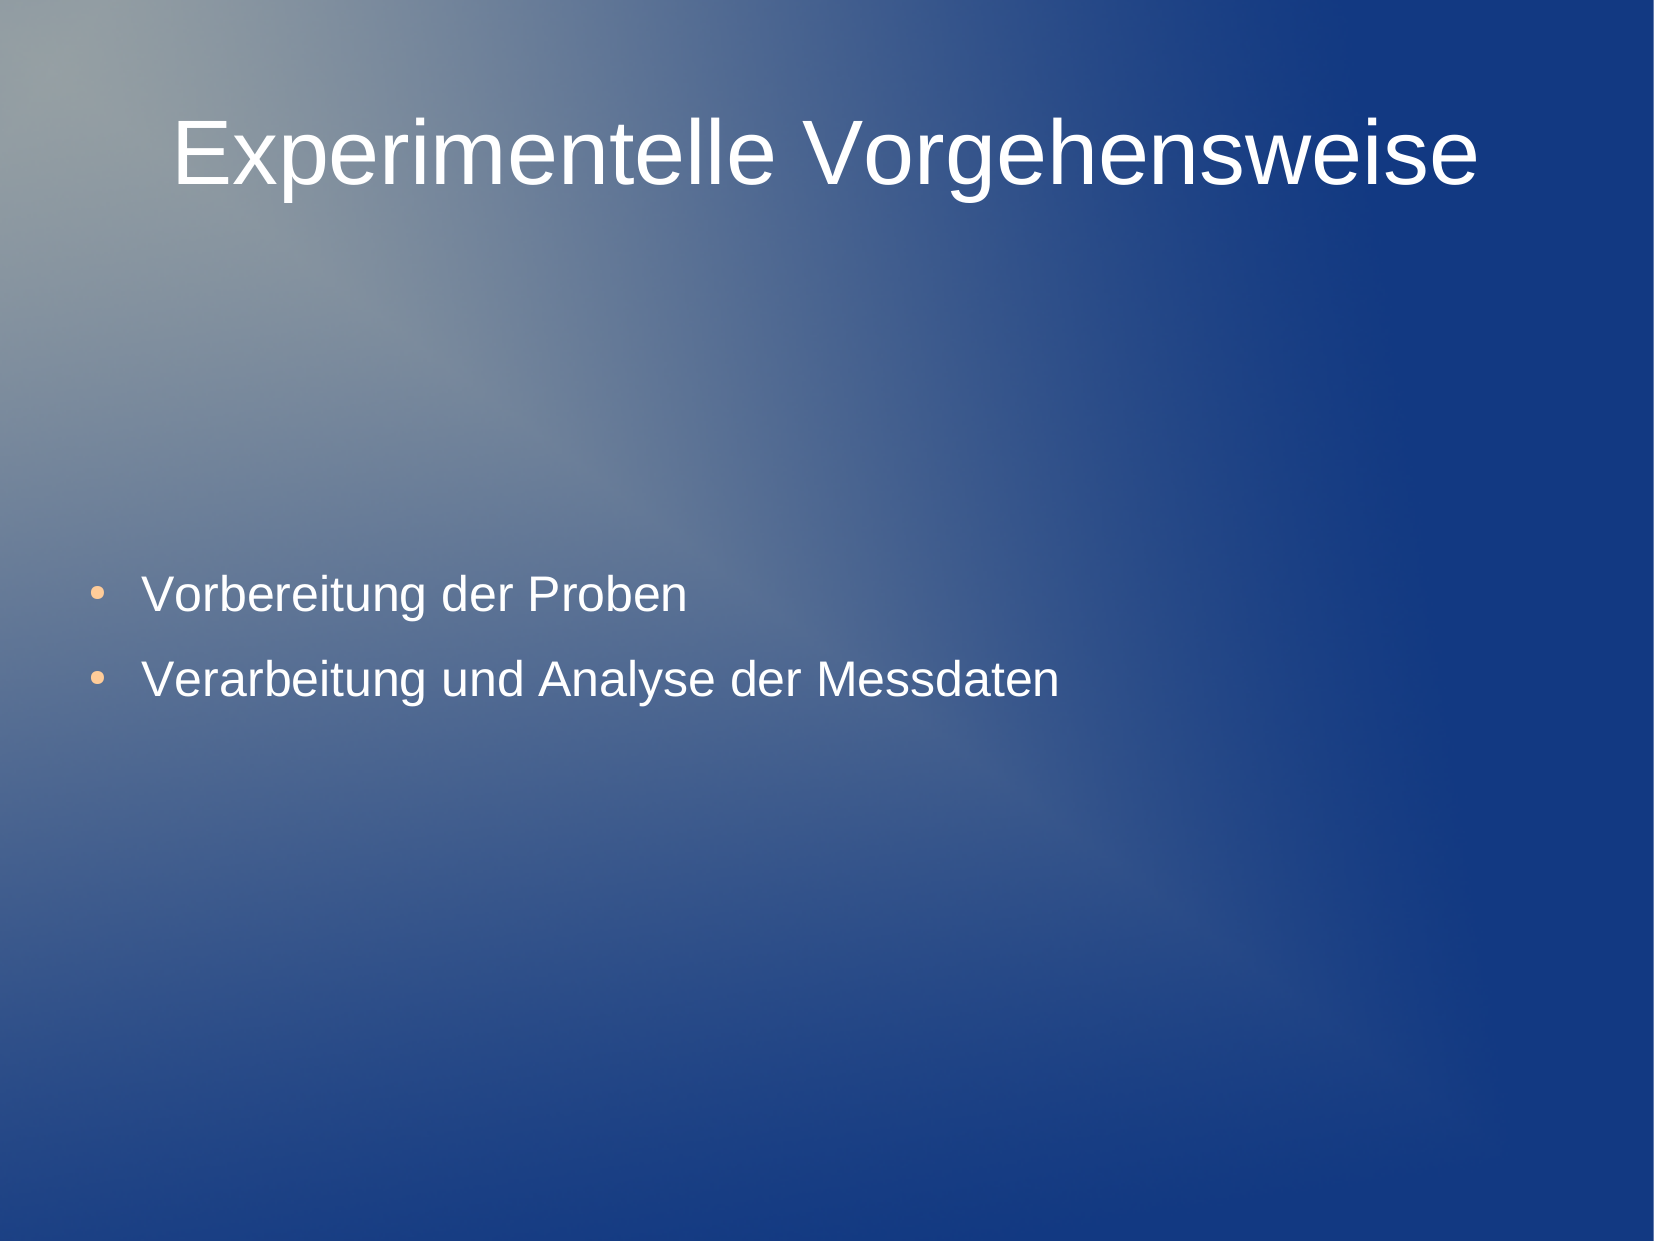

# Experimentelle Vorgehensweise
Vorbereitung der Proben
Verarbeitung und Analyse der Messdaten